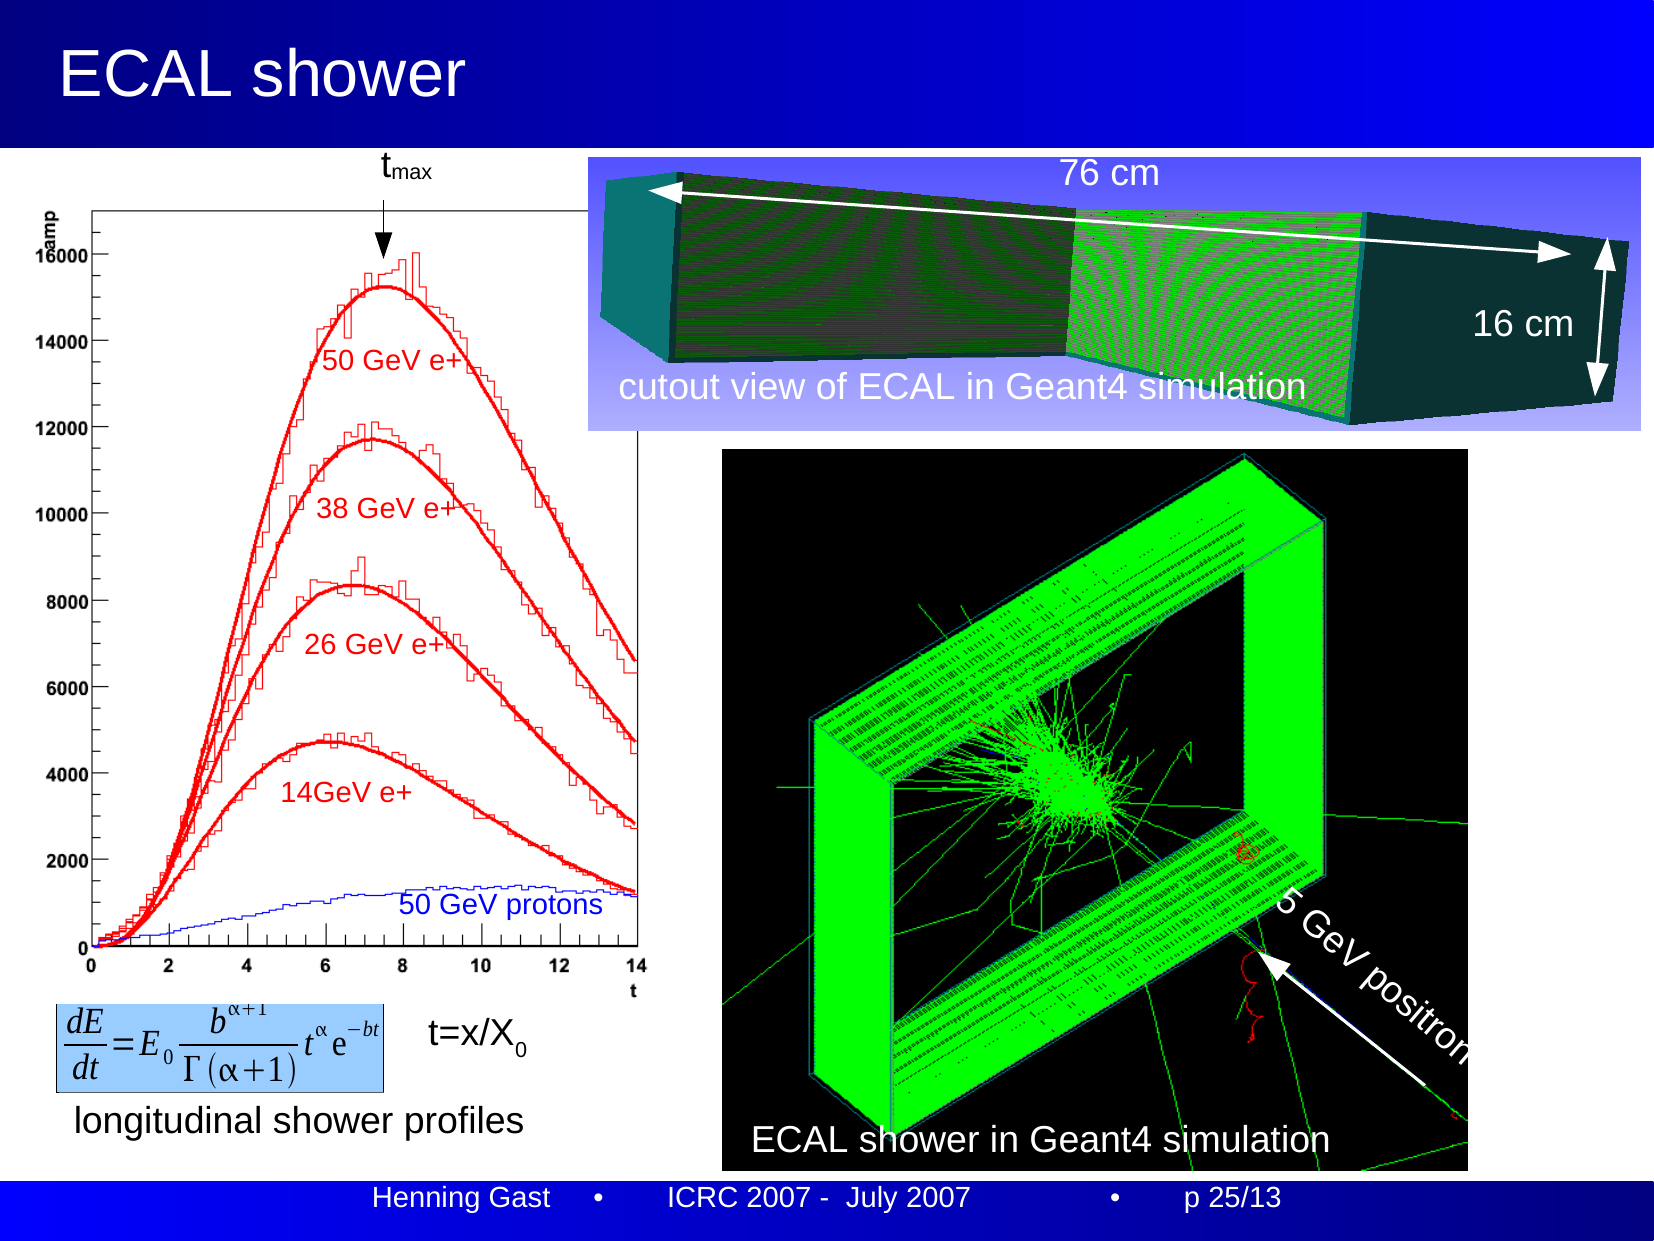

# ECAL shower
tmax
76 cm
16 cm
50 GeV e+
cutout view of ECAL in Geant4 simulation
38 GeV e+
26 GeV e+
14GeV e+
50 GeV protons
5 GeV positron
t=x/X0
longitudinal shower profiles
ECAL shower in Geant4 simulation